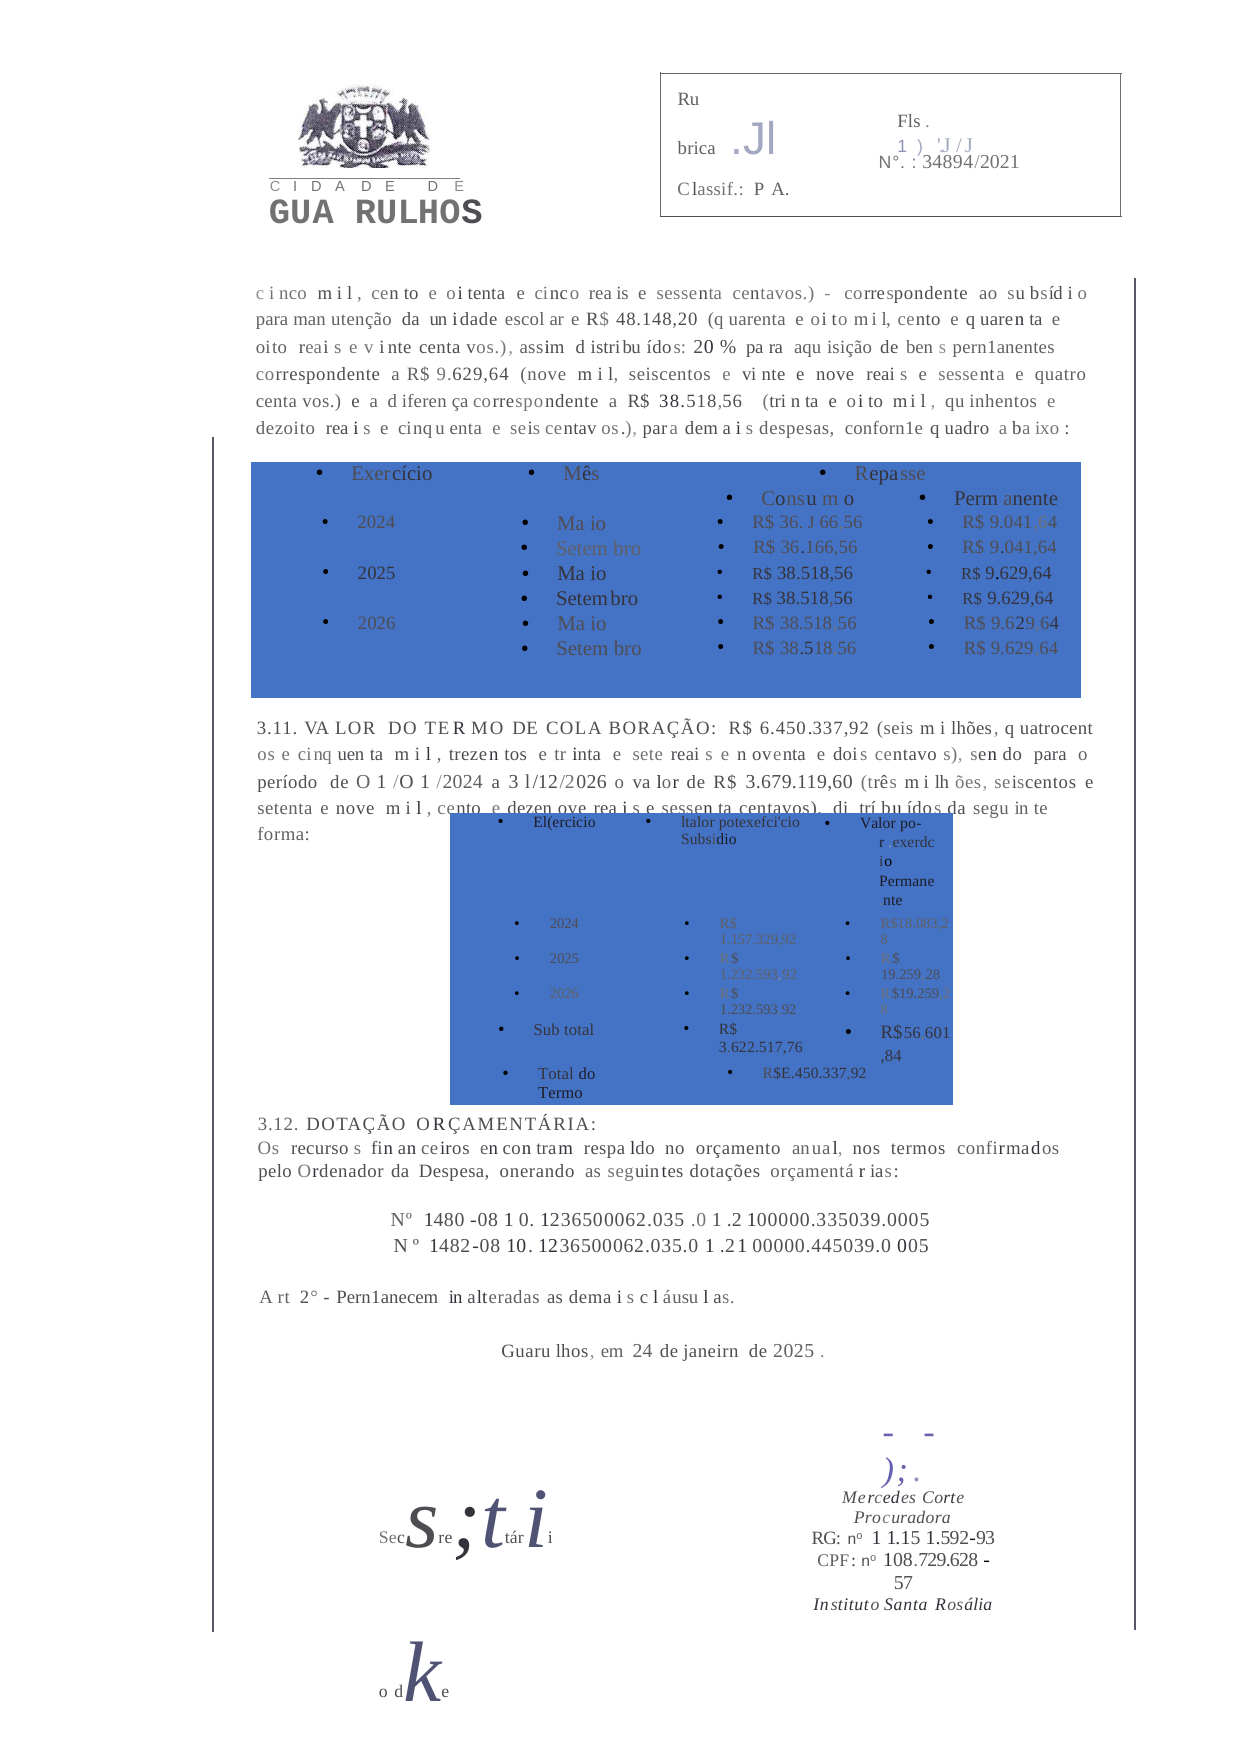

Ru brica .Jl
Classif.: P A.
Fls .	1 )'.J /J
N°. : 34894/2021
C I D A D E	D E
GUA RULHOS
c i nco m i l , cen to e oi tenta e cinco rea is e sessenta centavos.) - correspondente ao su bsíd i o para man utenção da un i dade escol ar e R$ 48.148,20 (q uarenta e oi to m i l, cento e q uaren ta e oito reai s e v i nte centa vos.), assim d istribu ídos: 20 % pa ra aqu isição de ben s pern1anentes correspondente a R$ 9.629,64 (nove m i l, seiscentos e vi nte e nove reai s e sessenta e quatro centa vos.) e a d iferen ça correspondente a R$ 38.518,56 (tri n ta e oi to m i l , qu inhentos e dezoito rea i s e cinq u enta e seis centav os.), para dem a i s despesas, conforn1e q uadro a ba ixo :
| Exercício | Mês | Repasse | | |
| --- | --- | --- | --- | --- |
| | | Consu m o | Perm anente | |
| 2024 | Ma io | R$ 36. J 66,56 | R$ 9.041,64 | |
| | Setem bro | R$ 36.166,56 | R$ 9.041,64 | |
| 2025 | Ma io | R$ 38.518,56 | R$ 9.629,64 | |
| | Setembro | R$ 38.518,56 | R$ 9.629,64 | |
| 2026 | Ma io | R$ 38.518,56 | R$ 9.629,64 | |
| | Setem bro | R$ 38.518,56 | | R$ 9.629,64 |
3.11. VA LOR DO TER MO DE COLA BORAÇÃO: R$ 6.450.337,92 (seis m i lhões, q uatrocent os e cinq uen ta m i l , trezen tos e tr inta e sete reai s e n oventa e dois centavo s), sen do para o período de O 1 /O 1 /2024 a 3 l/12/2026 o va lor de R$ 3.679.119,60 (três m i lh ões, seiscentos e setenta e nove m i l , cento e dezen ove rea i s e sessen ta centavos), di trí bu ídos da segu in te forma:
| El(ercicio | ltalor potexefci'cio Subsidio | Valor po-r .exerdcio Permane.nte |
| --- | --- | --- |
| 2024 | R$ 1.157.329,92 | R$18.083,28 |
| 2025 | R$ 1.232.593,92 | R$ 19.259,28 |
| 2026 | R$ 1.232.593,92 | R$19.259,28 |
| Sub total | R$ 3.622.517,76 | R$56,601,84 |
| Total do Termo | R$E.450.337,92 | |
3.12. DOTAÇÃO ORÇAMENTÁRIA:
Os recurso s fin an ceiros en con tram respa ldo no orçamento anual, nos termos confirmados pelo Ordenador da Despesa, onerando as seguintes dotações orçamentá r ias:
Nº 1480 -08 1 0. 1236500062.035 .0 1 .2 100000.335039.0005
N º 1482-08 10. 1236500062.035.0 1 .21 00000.445039.0 005
A rt 2° - Pern1anecem in alteradas as dema i s c l áusu l as.
Guaru lhos, em 24 de janeirn de 2025 .
--	);.
Mercedes Corte
Procuradora
RG: nº 1 1.15 1.592-93
CPF: nº 108.729.628 -57
Instituto Santa Rosália
Secsre;ttáriio dke Ed'u"c"ação